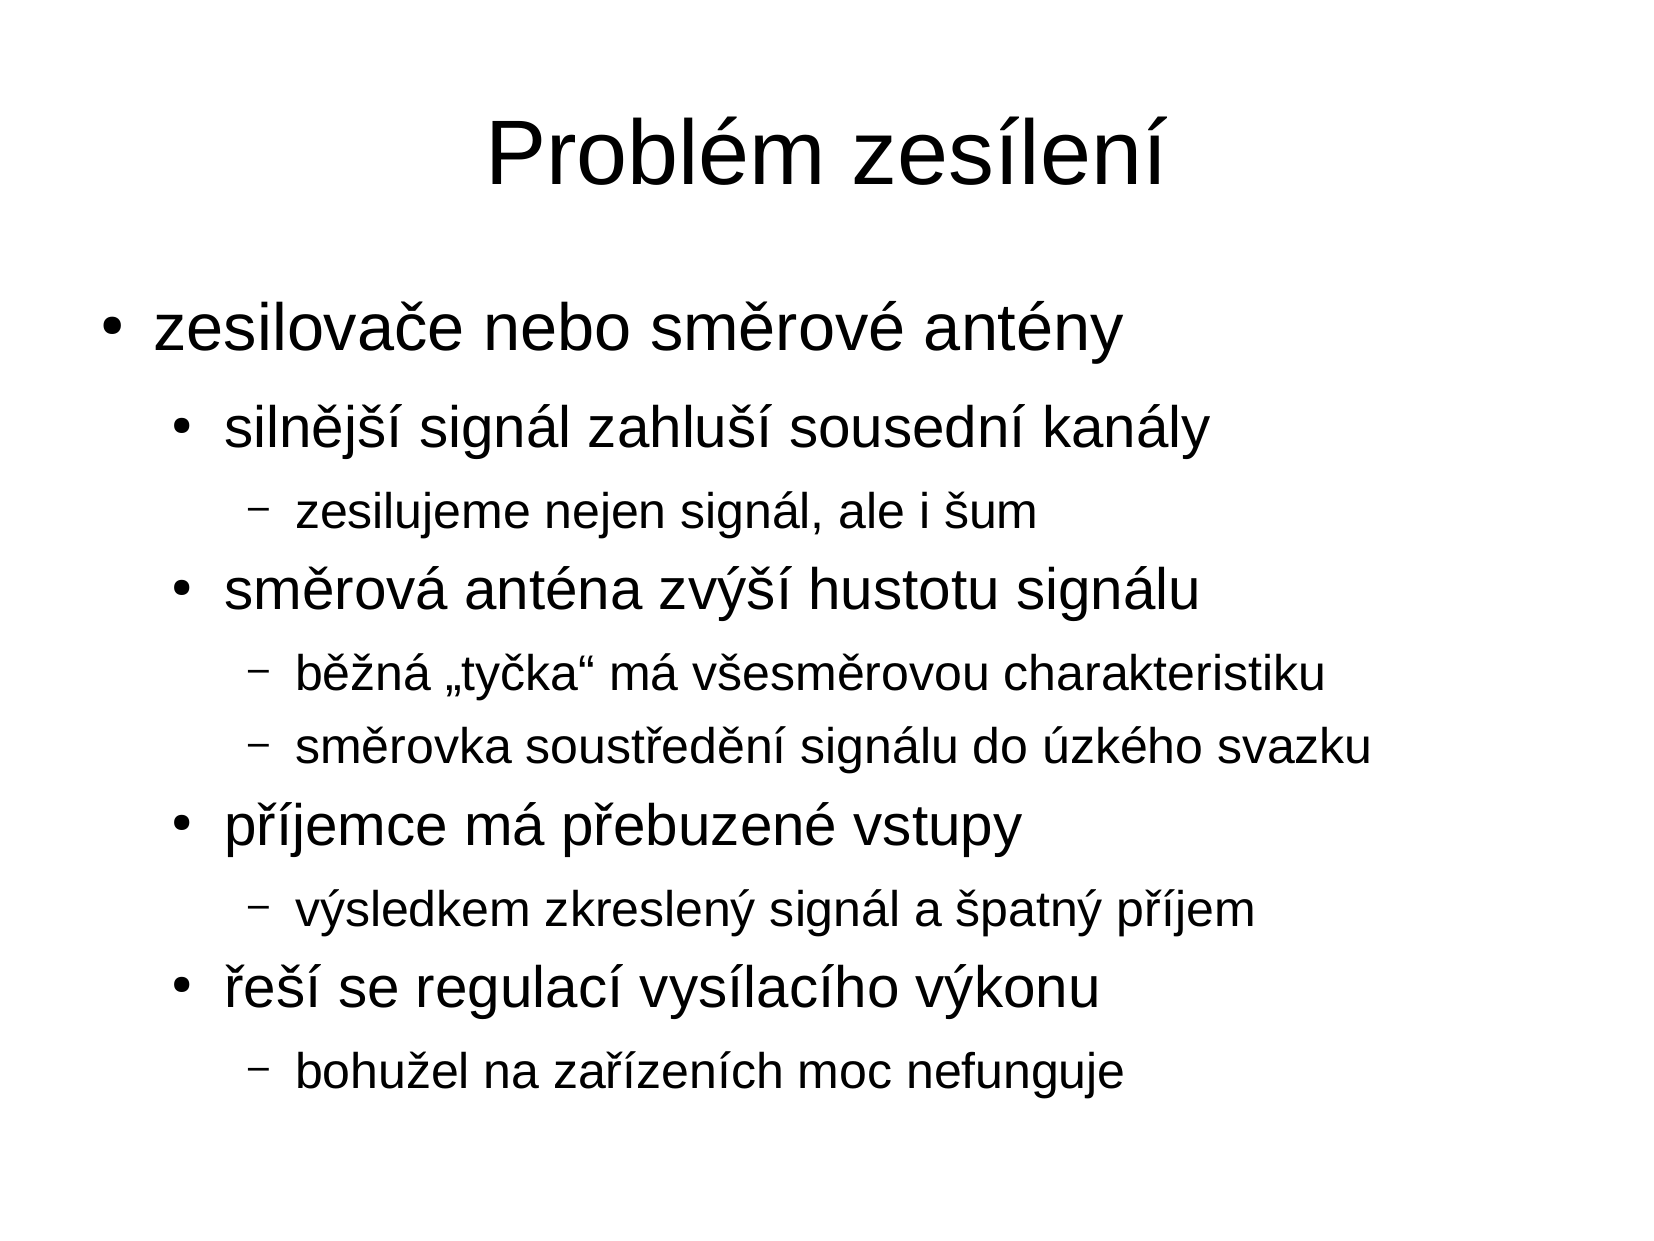

# Problém zesílení
zesilovače nebo směrové antény
silnější signál zahluší sousední kanály
zesilujeme nejen signál, ale i šum
směrová anténa zvýší hustotu signálu
běžná „tyčka“ má všesměrovou charakteristiku
směrovka soustředění signálu do úzkého svazku
příjemce má přebuzené vstupy
výsledkem zkreslený signál a špatný příjem
řeší se regulací vysílacího výkonu
bohužel na zařízeních moc nefunguje